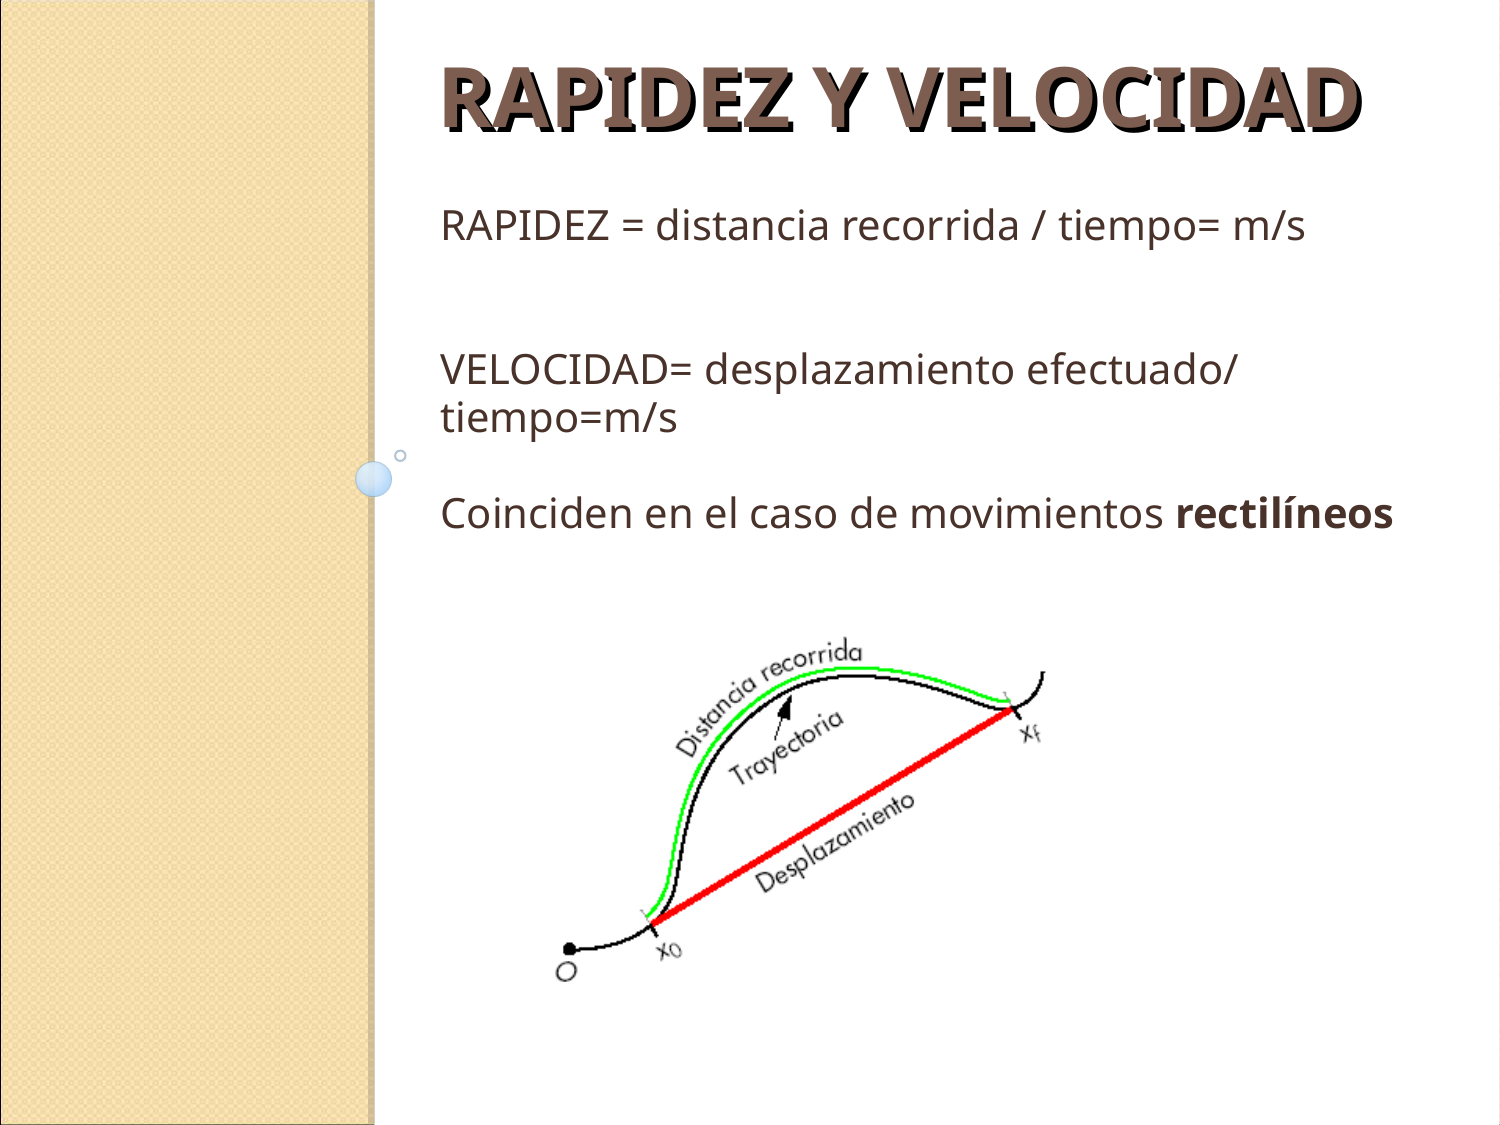

# RAPIDEZ Y VELOCIDAD
RAPIDEZ = distancia recorrida / tiempo= m/s
VELOCIDAD= desplazamiento efectuado/ tiempo=m/s
Coinciden en el caso de movimientos rectilíneos